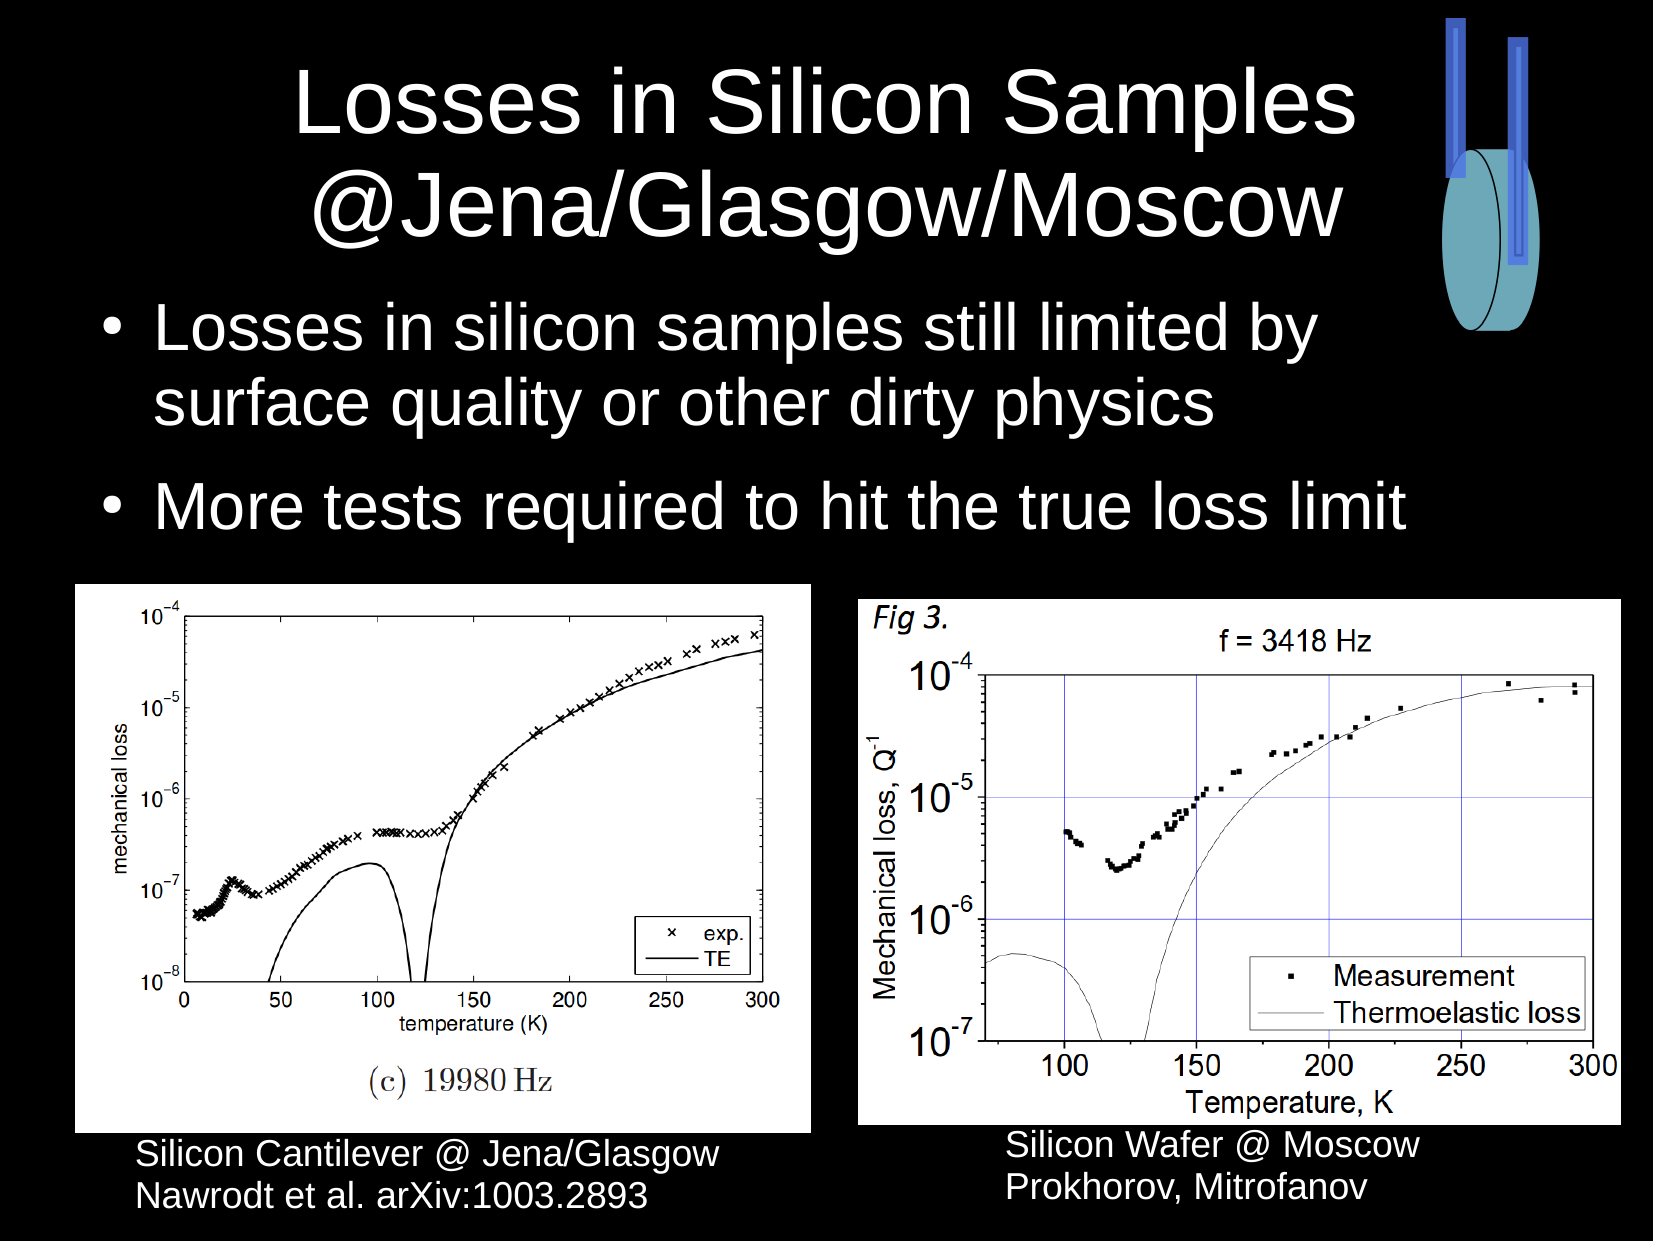

# Losses in Silicon Samples @Jena/Glasgow/Moscow
Losses in silicon samples still limited by surface quality or other dirty physics
More tests required to hit the true loss limit
Silicon Wafer @ Moscow
Prokhorov, Mitrofanov
Silicon Cantilever @ Jena/Glasgow
Nawrodt et al. arXiv:1003.2893